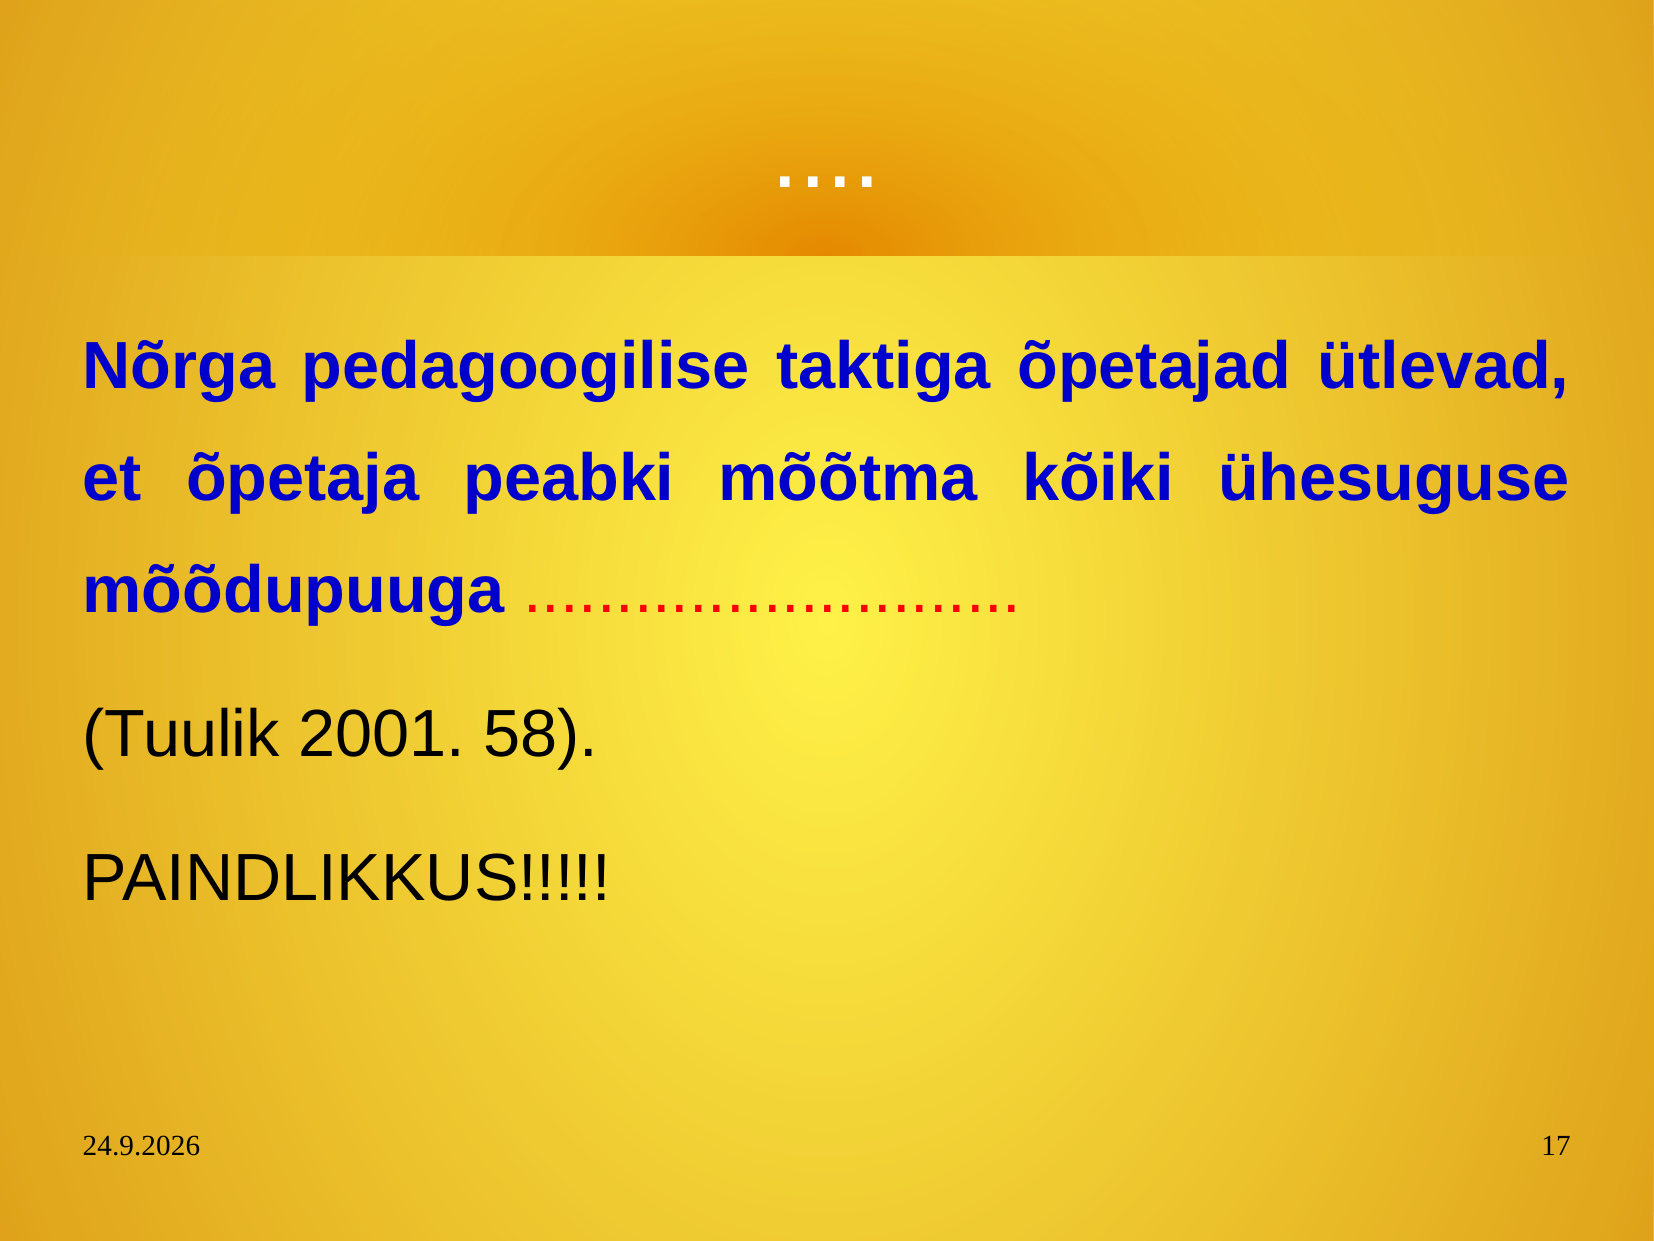

# ....
Nõrga pedagoogilise taktiga õpetajad ütlevad, et õpetaja peabki mõõtma kõiki ühesuguse mõõdupuuga ...........................
(Tuulik 2001. 58).
PAINDLIKKUS!!!!!
17